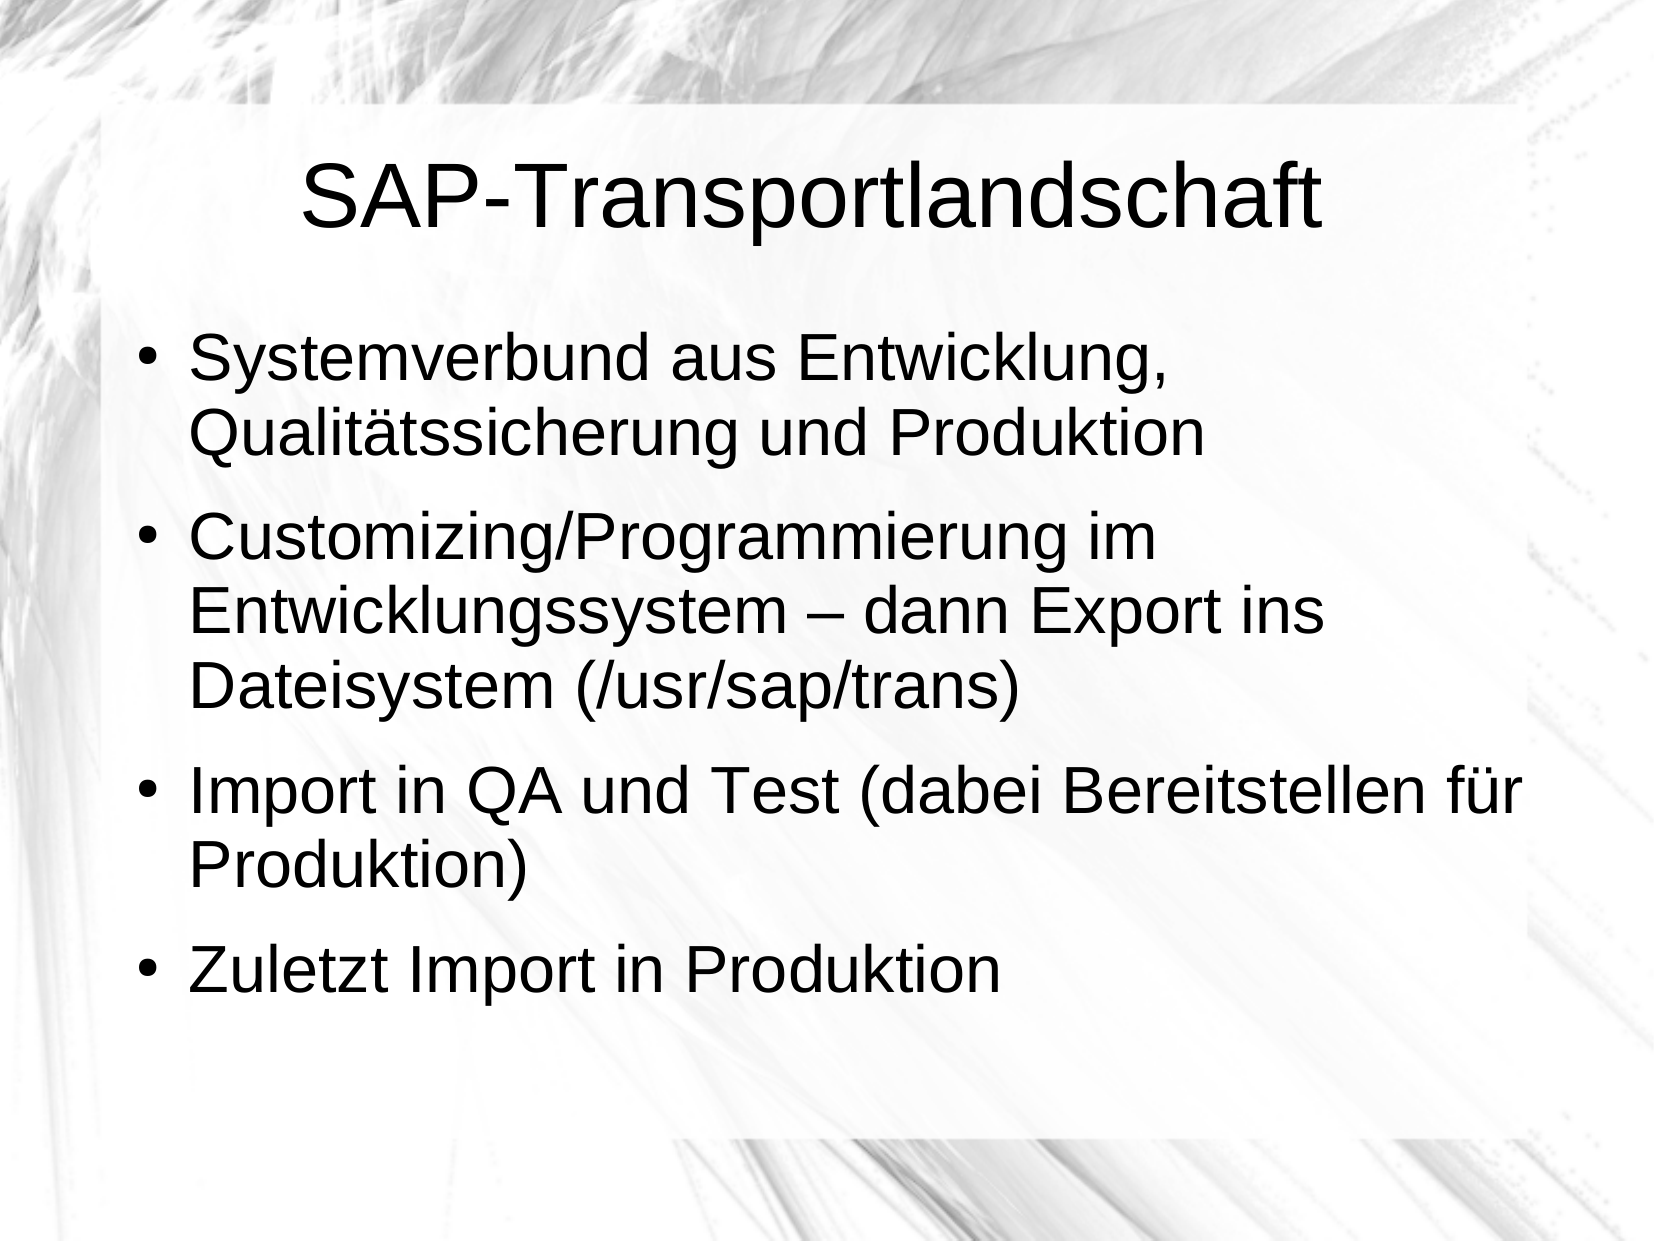

# SAP-Transportlandschaft
Systemverbund aus Entwicklung, Qualitätssicherung und Produktion
Customizing/Programmierung im Entwicklungssystem – dann Export ins Dateisystem (/usr/sap/trans)
Import in QA und Test (dabei Bereitstellen für Produktion)
Zuletzt Import in Produktion